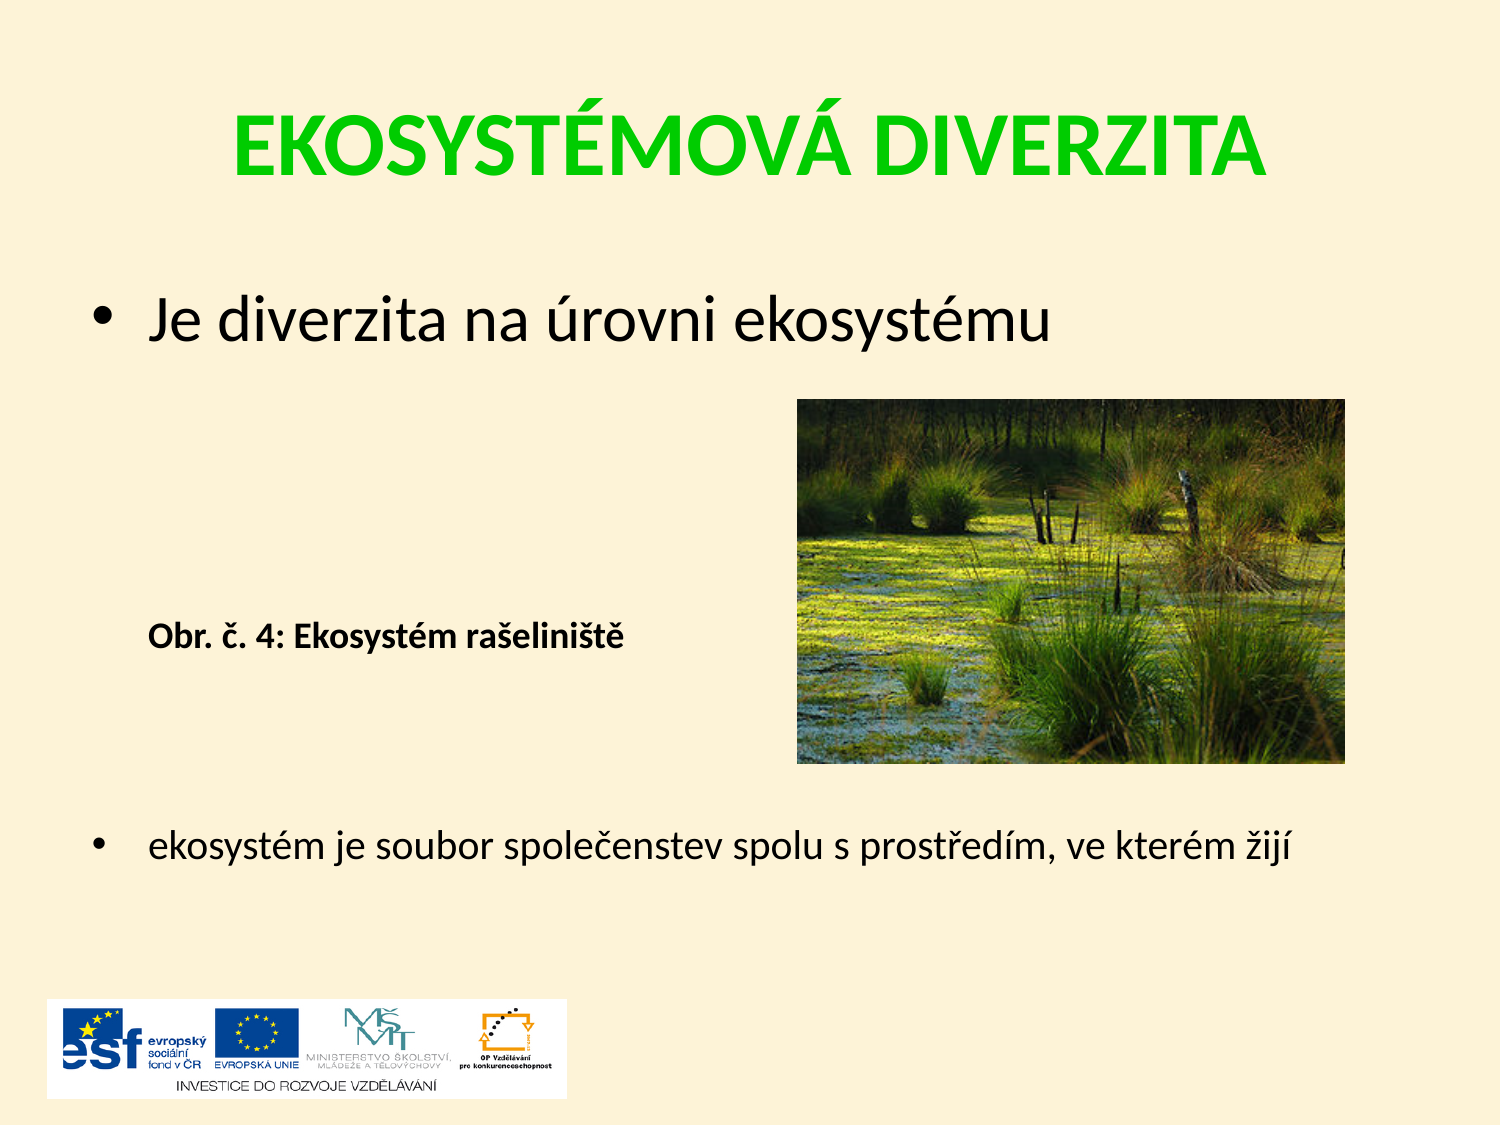

# EKOSYSTÉMOVÁ DIVERZITA
Je diverzita na úrovni ekosystému
	Obr. č. 4: Ekosystém rašeliniště
ekosystém je soubor společenstev spolu s prostředím, ve kterém žijí